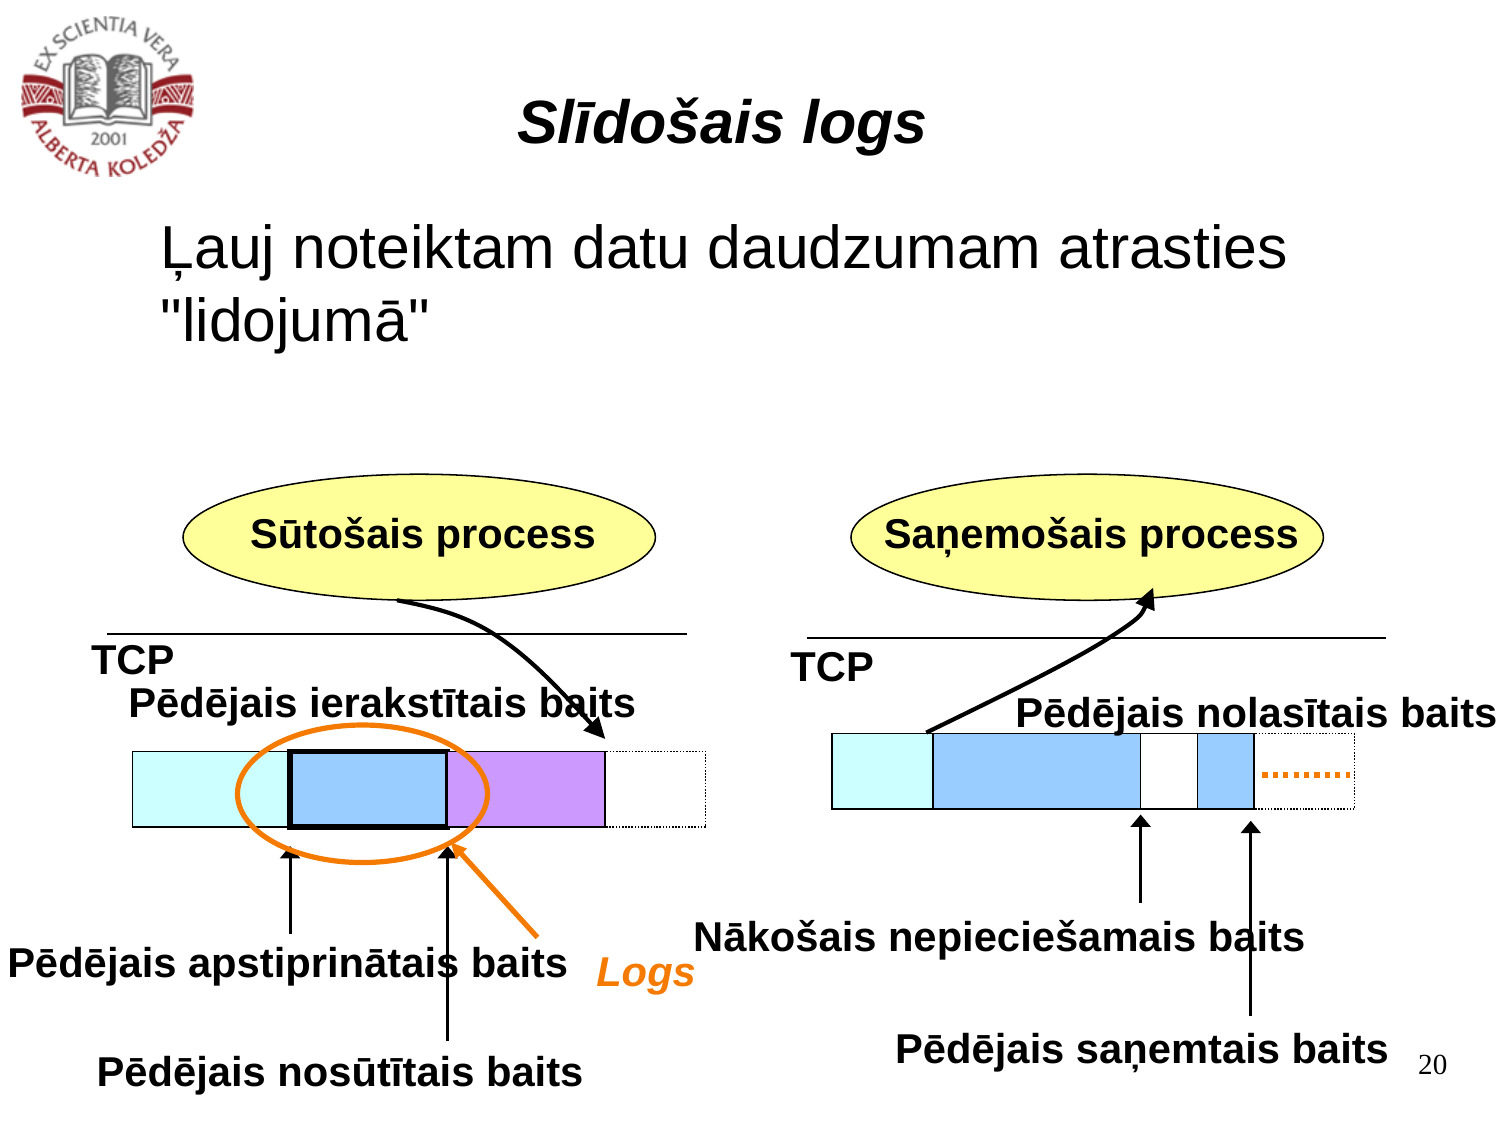

# Slīdošais logs
Ļauj noteiktam datu daudzumam atrasties "lidojumā"
Sūtošais process
Saņemošais process
TCP
TCP
Pēdējais ierakstītais baits
Pēdējais nolasītais baits
Logs
Nākošais nepieciešamais baits
Pēdējais apstiprinātais baits
Pēdējais saņemtais baits
Pēdējais nosūtītais baits